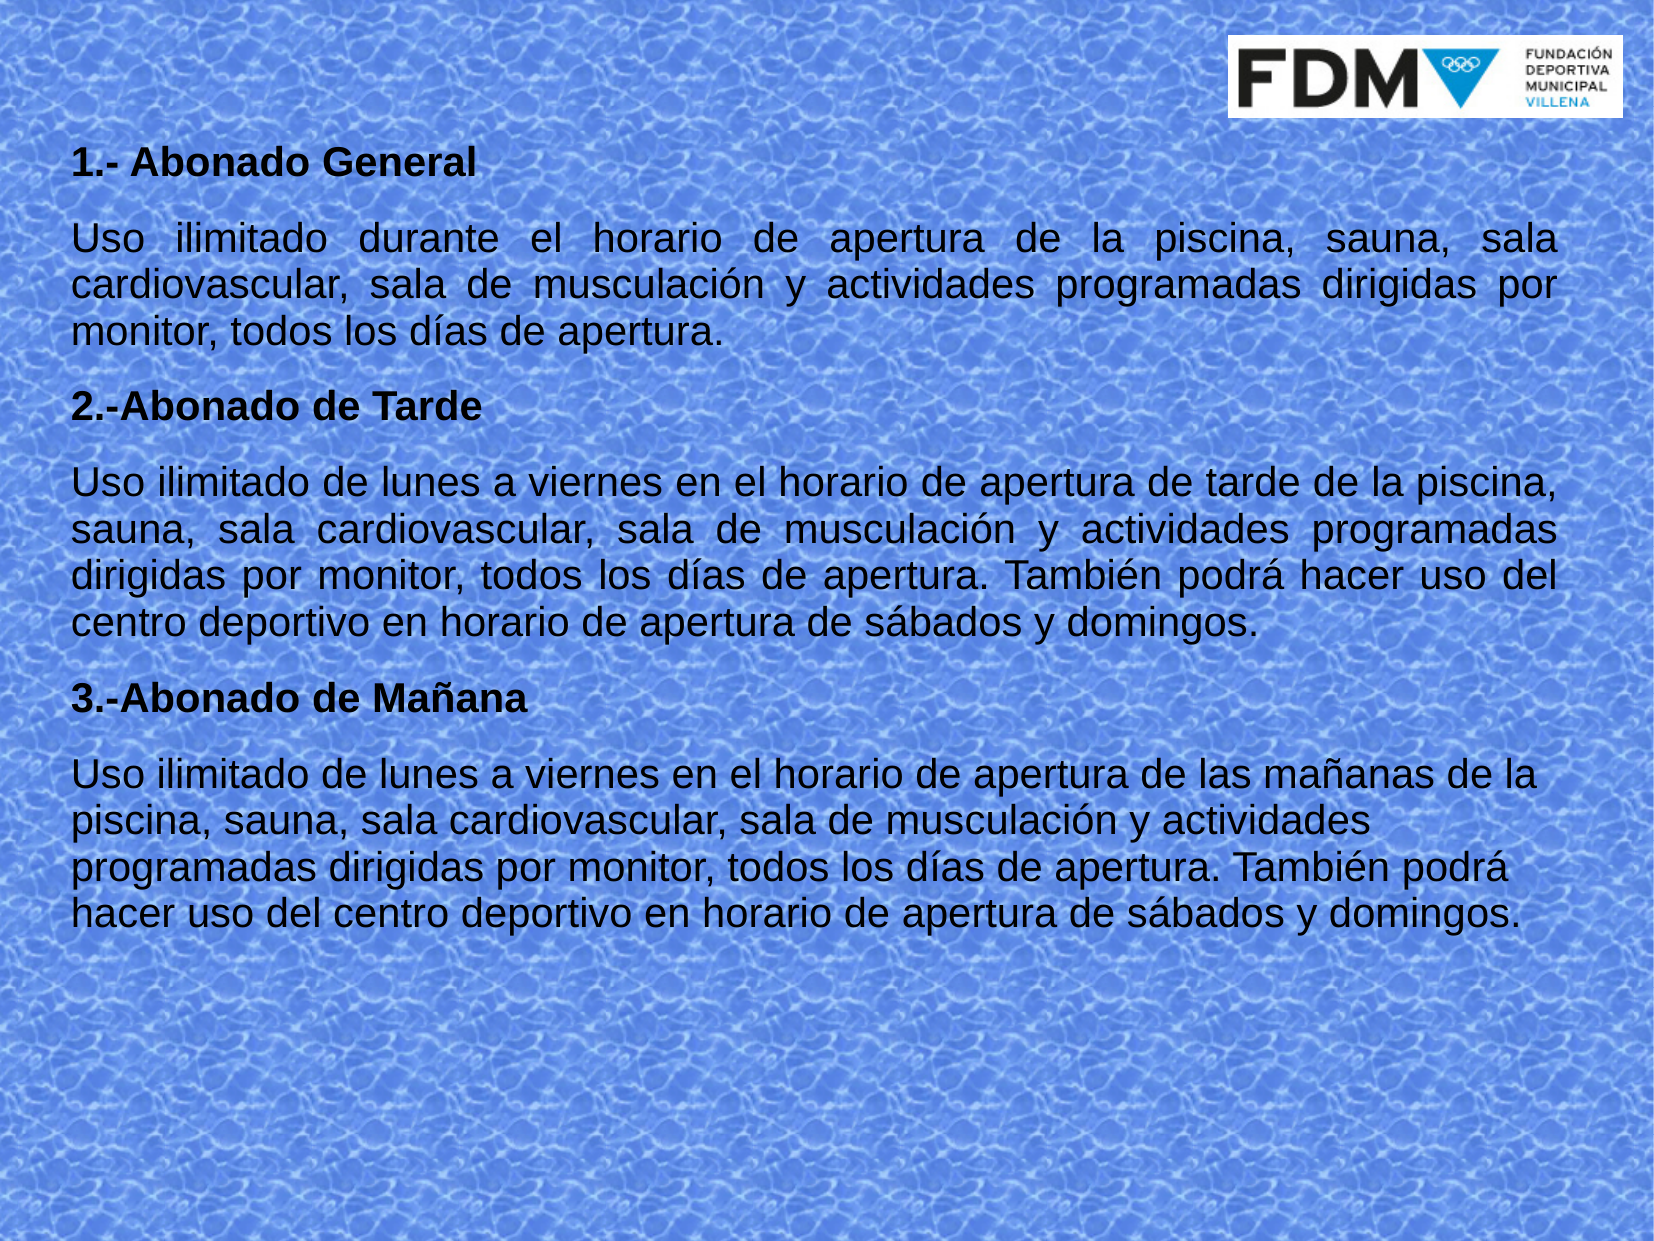

# 1.- Abonado General
Uso ilimitado durante el horario de apertura de la piscina, sauna, sala cardiovascular, sala de musculación y actividades programadas dirigidas por monitor, todos los días de apertura.
2.-Abonado de Tarde
Uso ilimitado de lunes a viernes en el horario de apertura de tarde de la piscina, sauna, sala cardiovascular, sala de musculación y actividades programadas dirigidas por monitor, todos los días de apertura. También podrá hacer uso del centro deportivo en horario de apertura de sábados y domingos.
3.-Abonado de Mañana
Uso ilimitado de lunes a viernes en el horario de apertura de las mañanas de la piscina, sauna, sala cardiovascular, sala de musculación y actividades programadas dirigidas por monitor, todos los días de apertura. También podrá hacer uso del centro deportivo en horario de apertura de sábados y domingos.